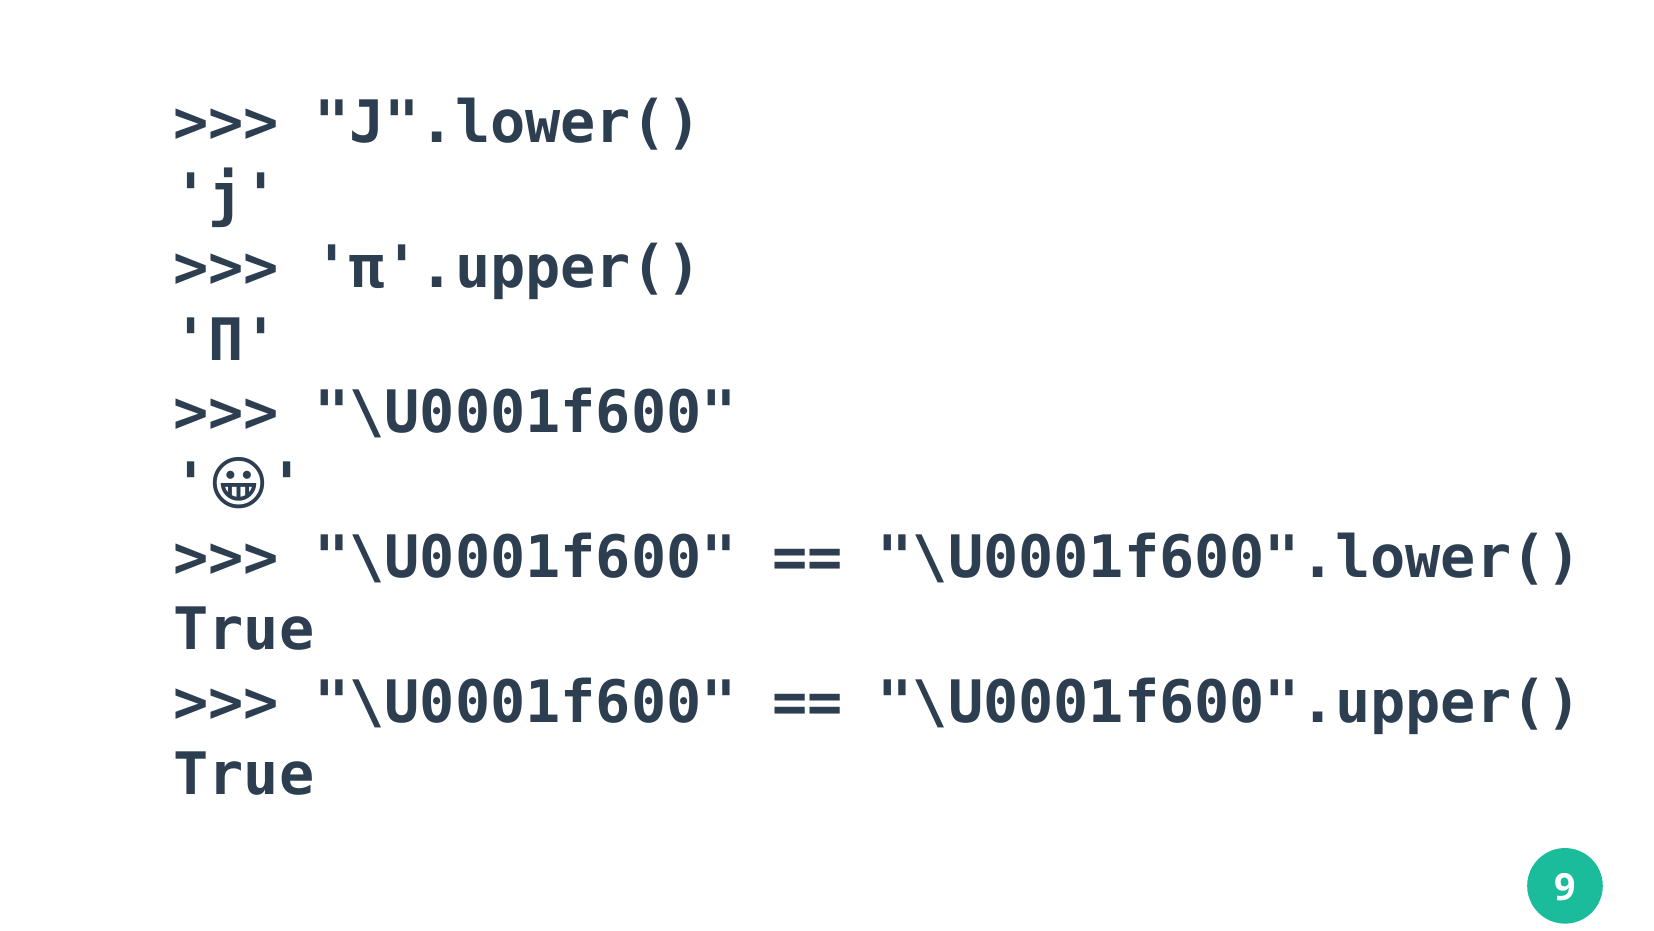

# >>> "J".lower()
'j'
>>> 'π'.upper()
'Π'
>>> "\U0001f600"
'😀'
>>> "\U0001f600" == "\U0001f600".lower()
True
>>> "\U0001f600" == "\U0001f600".upper()
True